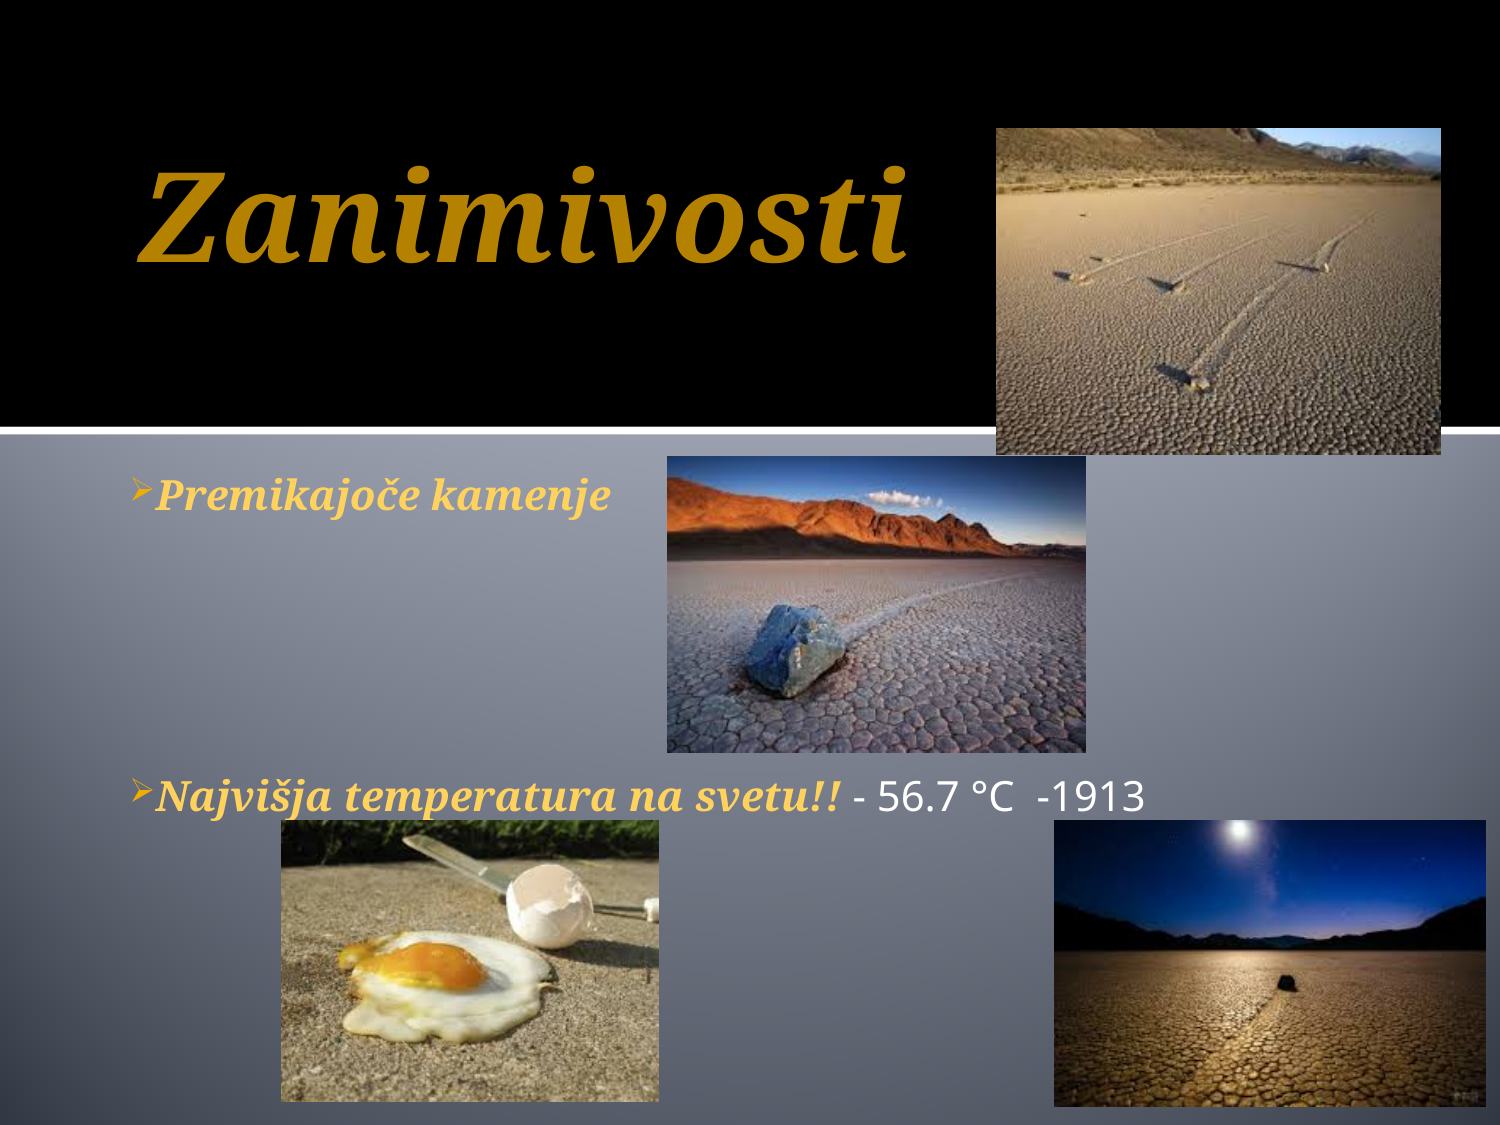

# Zanimivosti
Premikajoče kamenje
Najvišja temperatura na svetu!! - 56.7 °C -1913